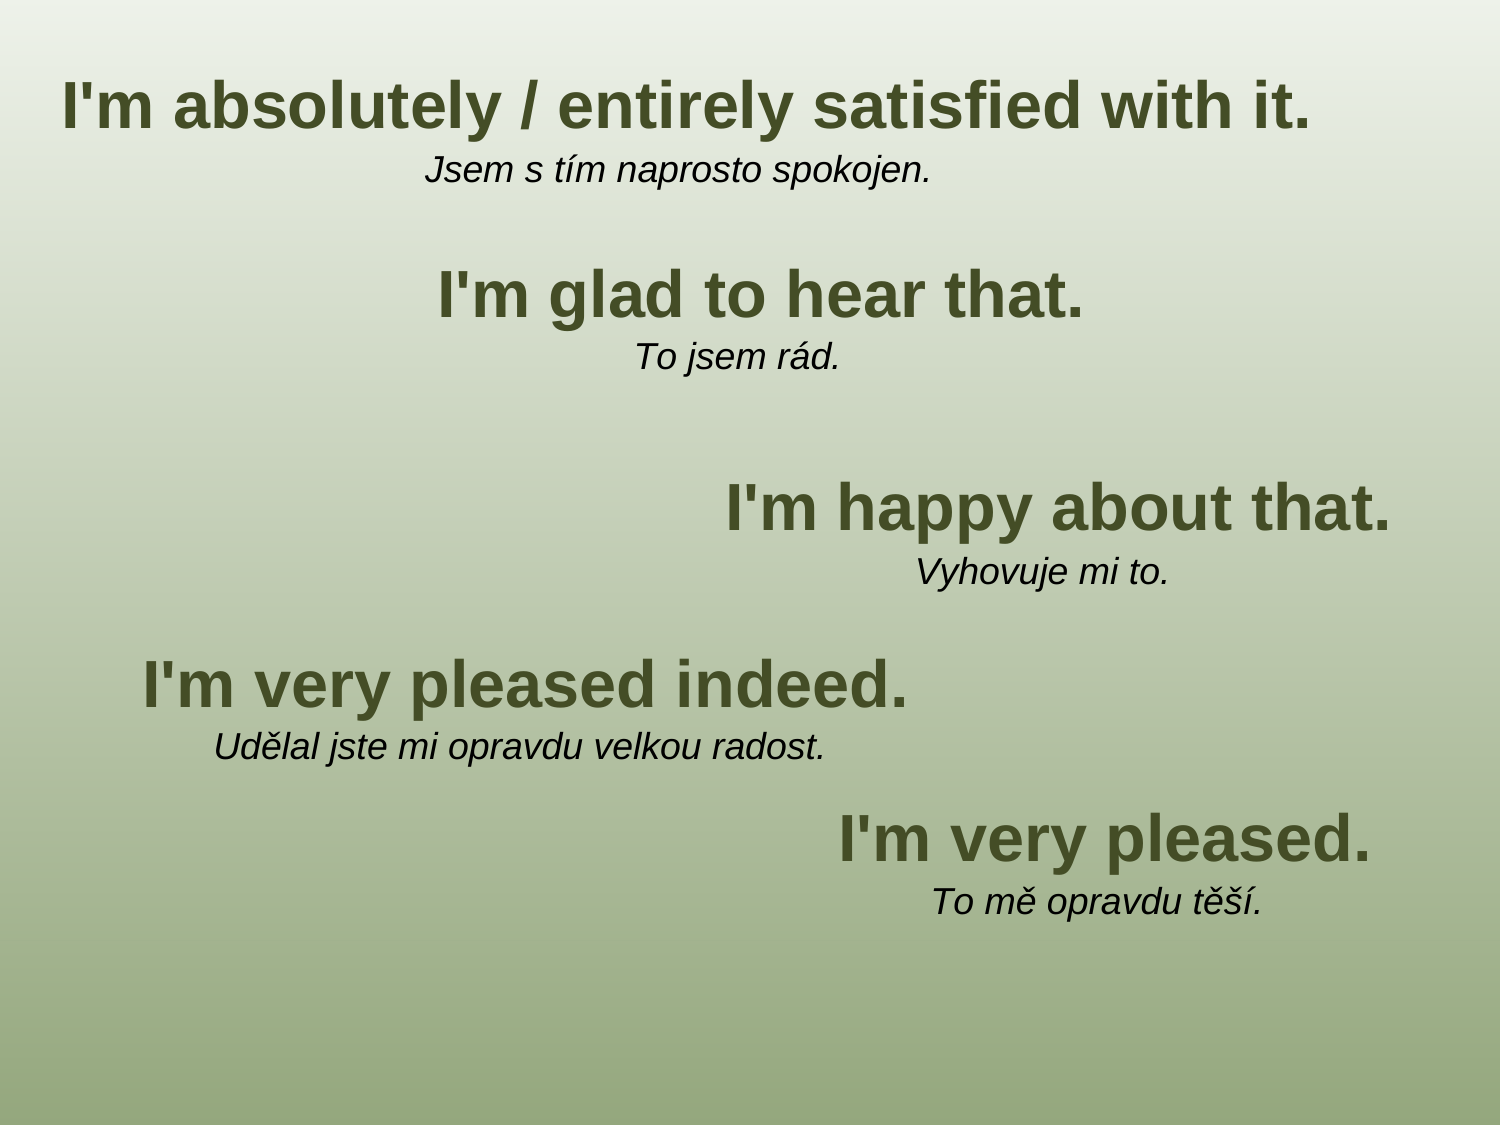

I'm absolutely / entirely satisfied with it.
Jsem s tím naprosto spokojen.
I'm glad to hear that.
To jsem rád.
I'm happy about that.
Vyhovuje mi to.
I'm very pleased indeed.
Udělal jste mi opravdu velkou radost.
I'm very pleased.
To mě opravdu těší.